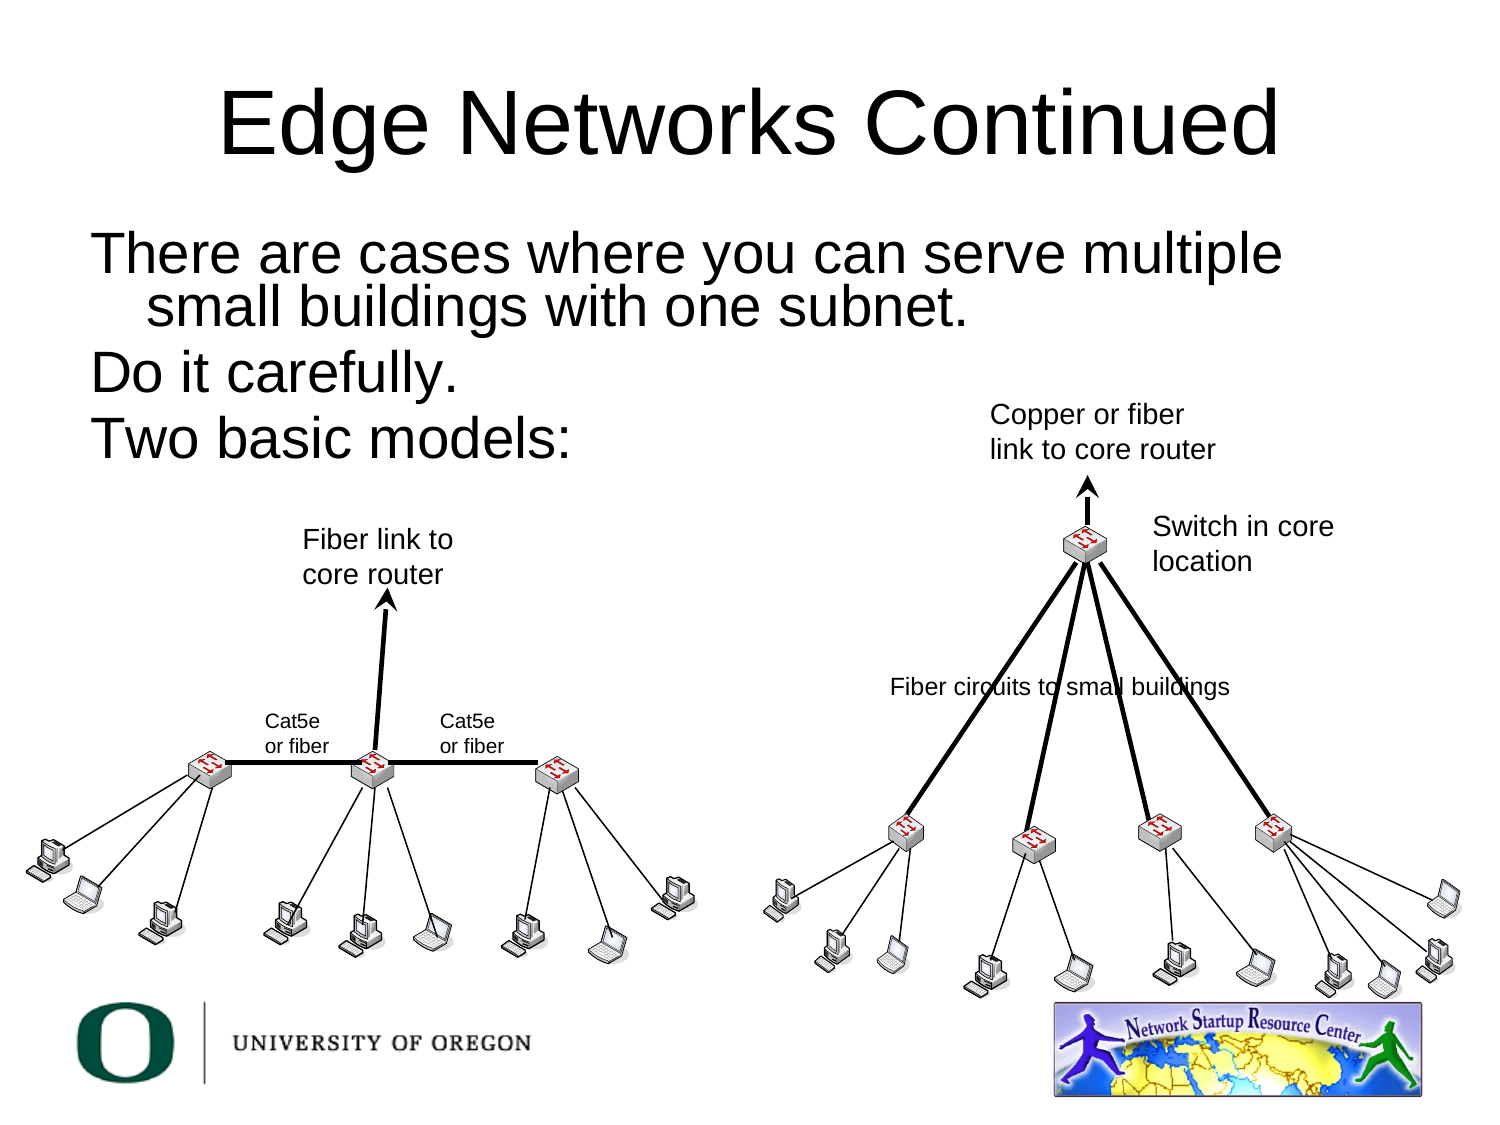

# Edge Networks Continued
There are cases where you can serve multiple small buildings with one subnet.
Do it carefully.
Two basic models:
Copper or fiber link to core router
Switch in core location
Fiber link to core router
Fiber circuits to small buildings
Cat5e or fiber
Cat5e or fiber